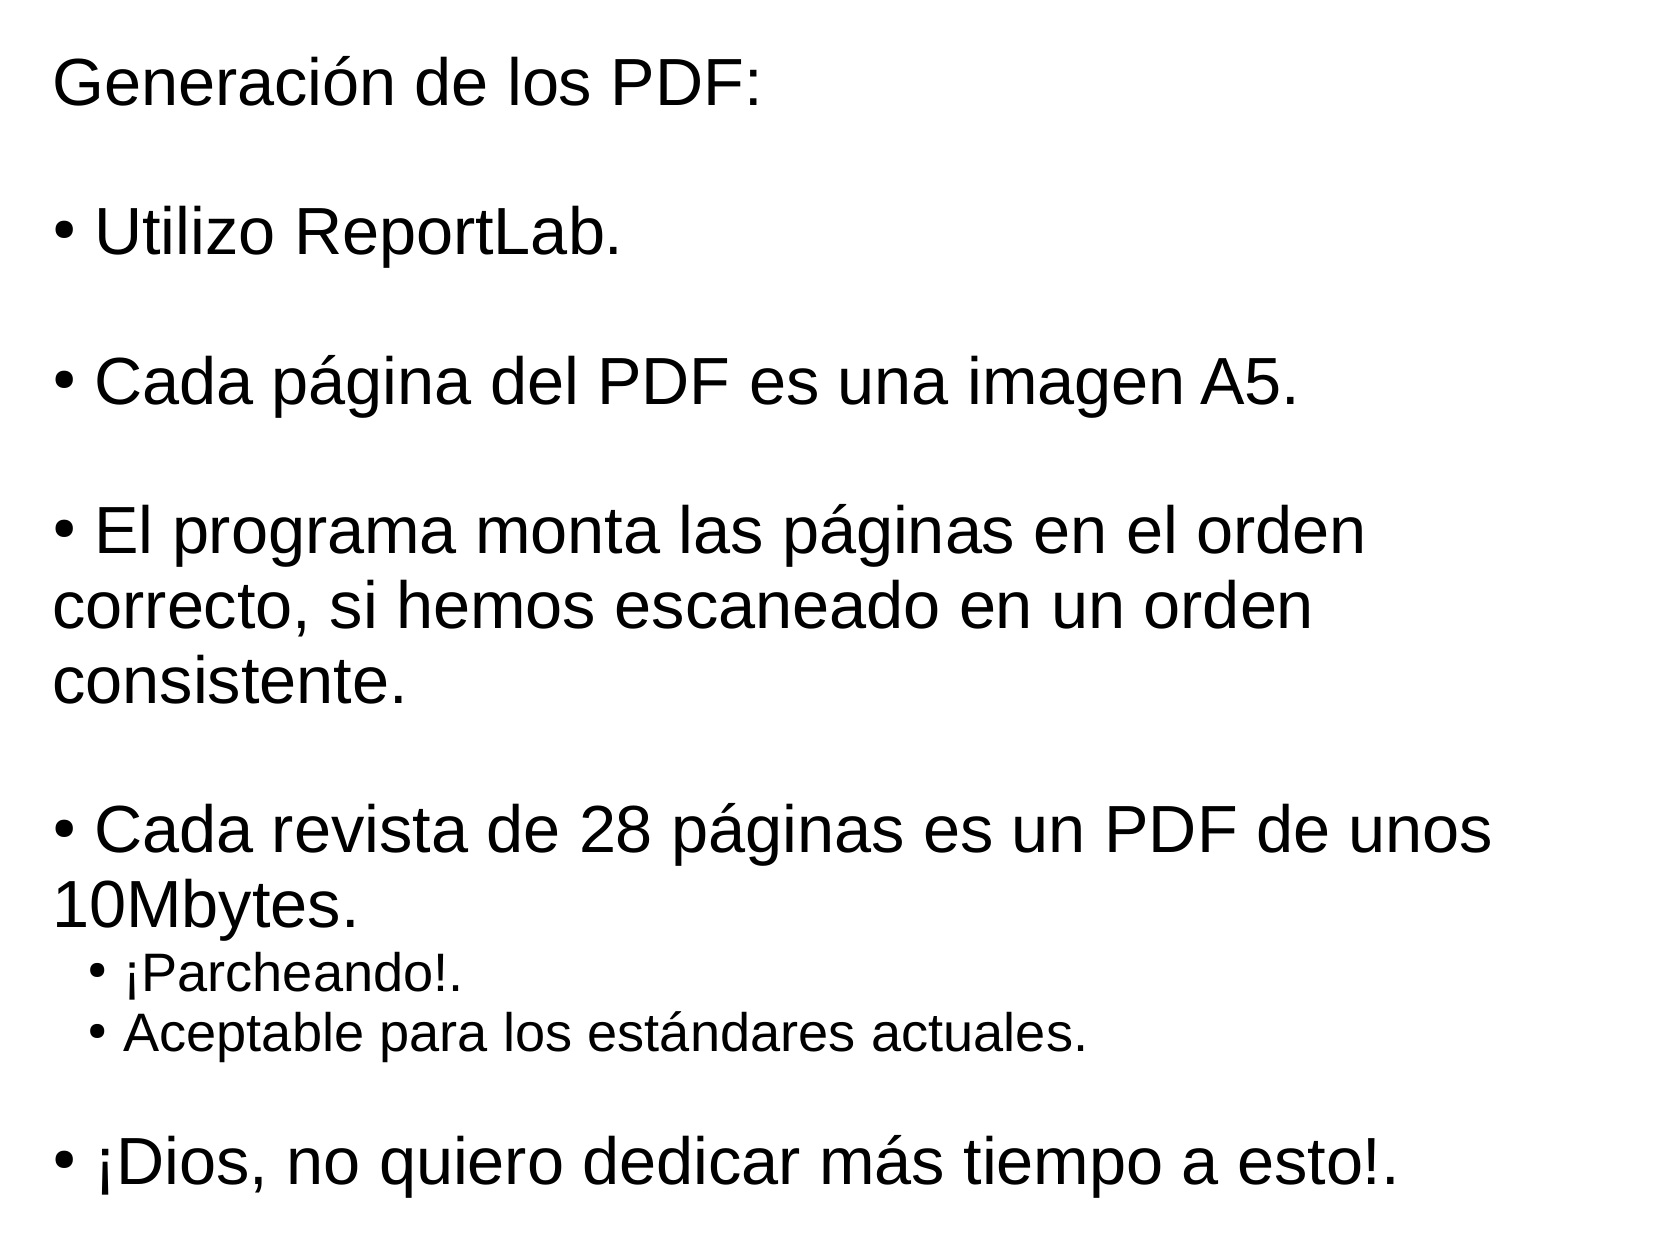

Generación de los PDF:
 Utilizo ReportLab.
 Cada página del PDF es una imagen A5.
 El programa monta las páginas en el orden correcto, si hemos escaneado en un orden consistente.
 Cada revista de 28 páginas es un PDF de unos 10Mbytes.
¡Parcheando!.
Aceptable para los estándares actuales.
 ¡Dios, no quiero dedicar más tiempo a esto!.